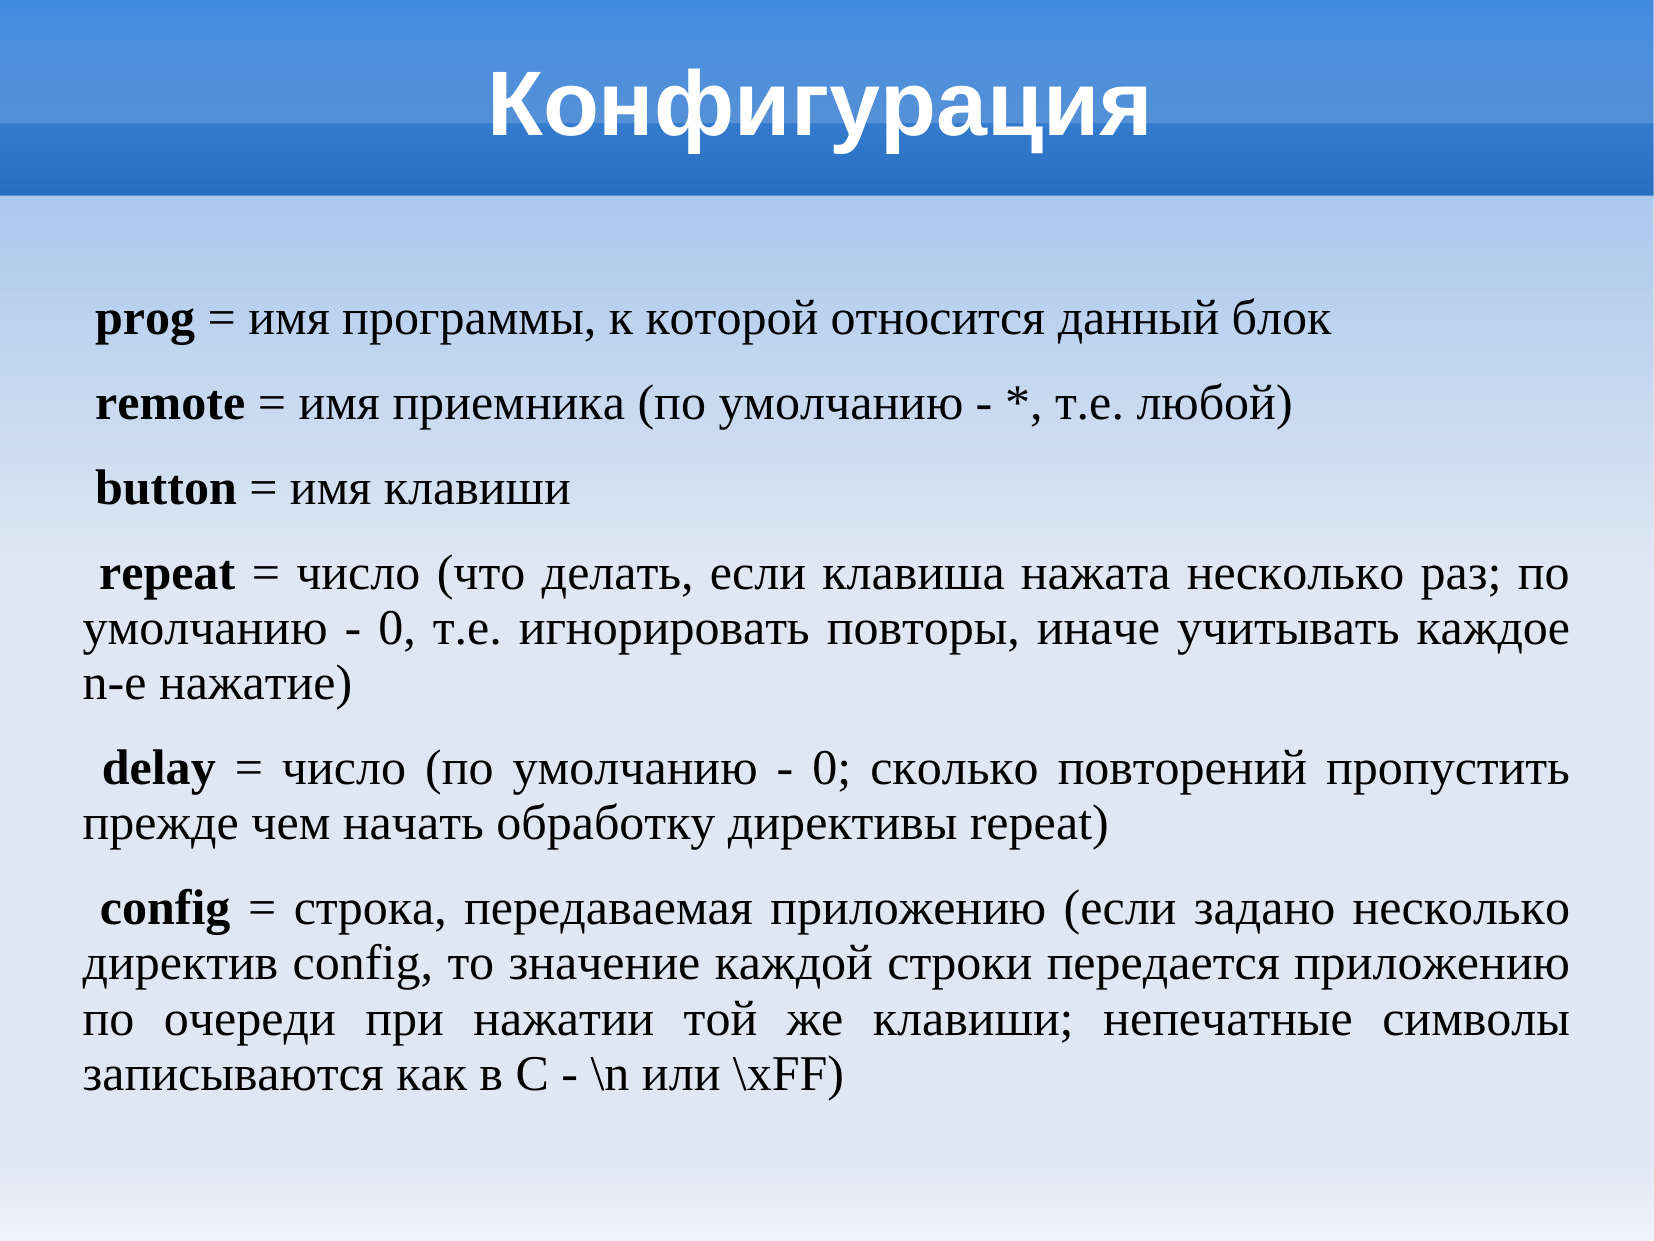

# Конфигурация
 prog = имя программы, к которой относится данный блок
 remote = имя приемника (по умолчанию - *, т.е. любой)
 button = имя клавиши
 repeat = число (что делать, если клавиша нажата несколько раз; по умолчанию - 0, т.е. игнорировать повторы, иначе учитывать каждое n-е нажатие)
 delay = число (по умолчанию - 0; сколько повторений пропустить прежде чем начать обработку директивы repeat)
 config = строка, передаваемая приложению (если задано несколько директив config, то значение каждой строки передается приложению по очереди при нажатии той же клавиши; непечатные символы записываются как в C - \n или \xFF)